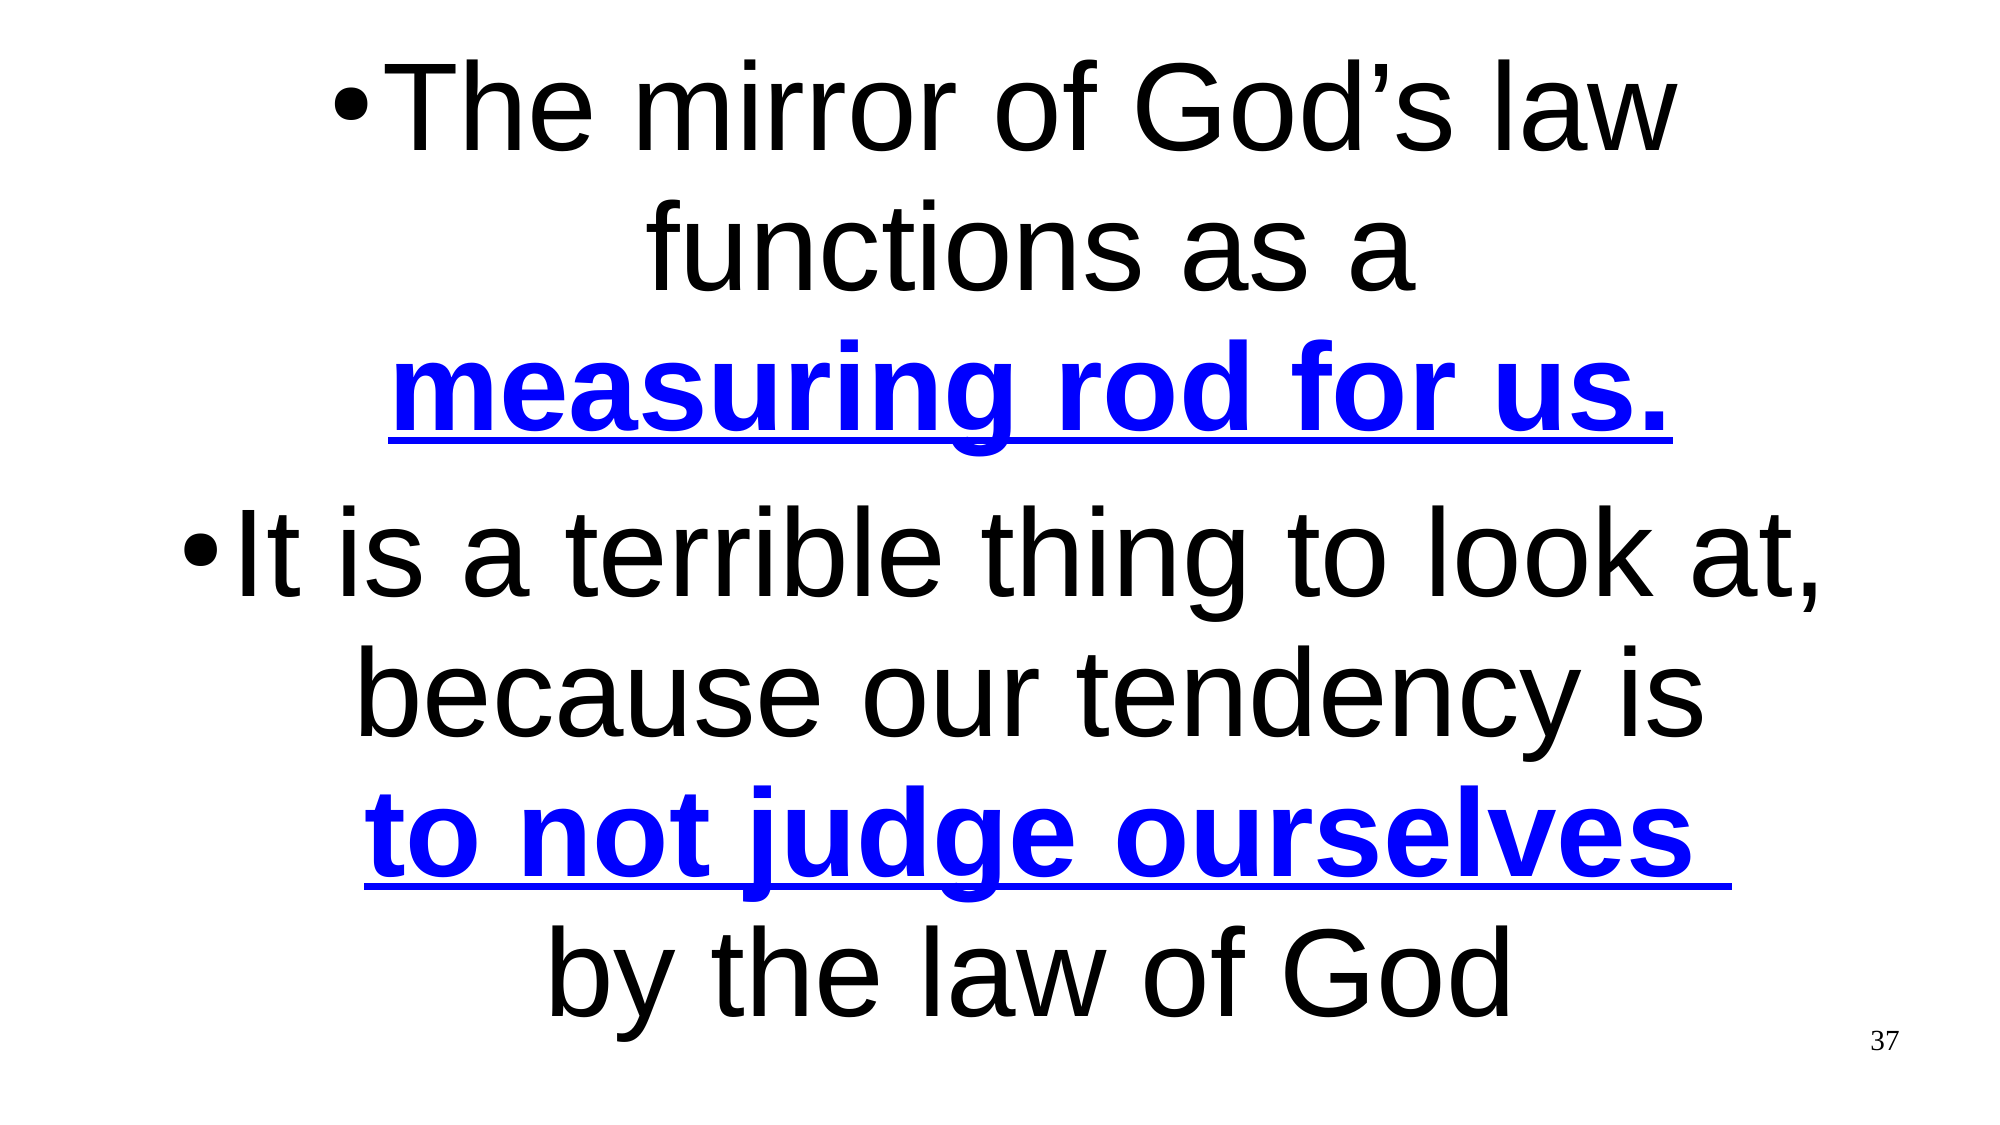

# The mirror of God’s law functions as a measuring rod for us.
It is a terrible thing to look at,
because our tendency is
to not judge ourselves
by the law of God
37